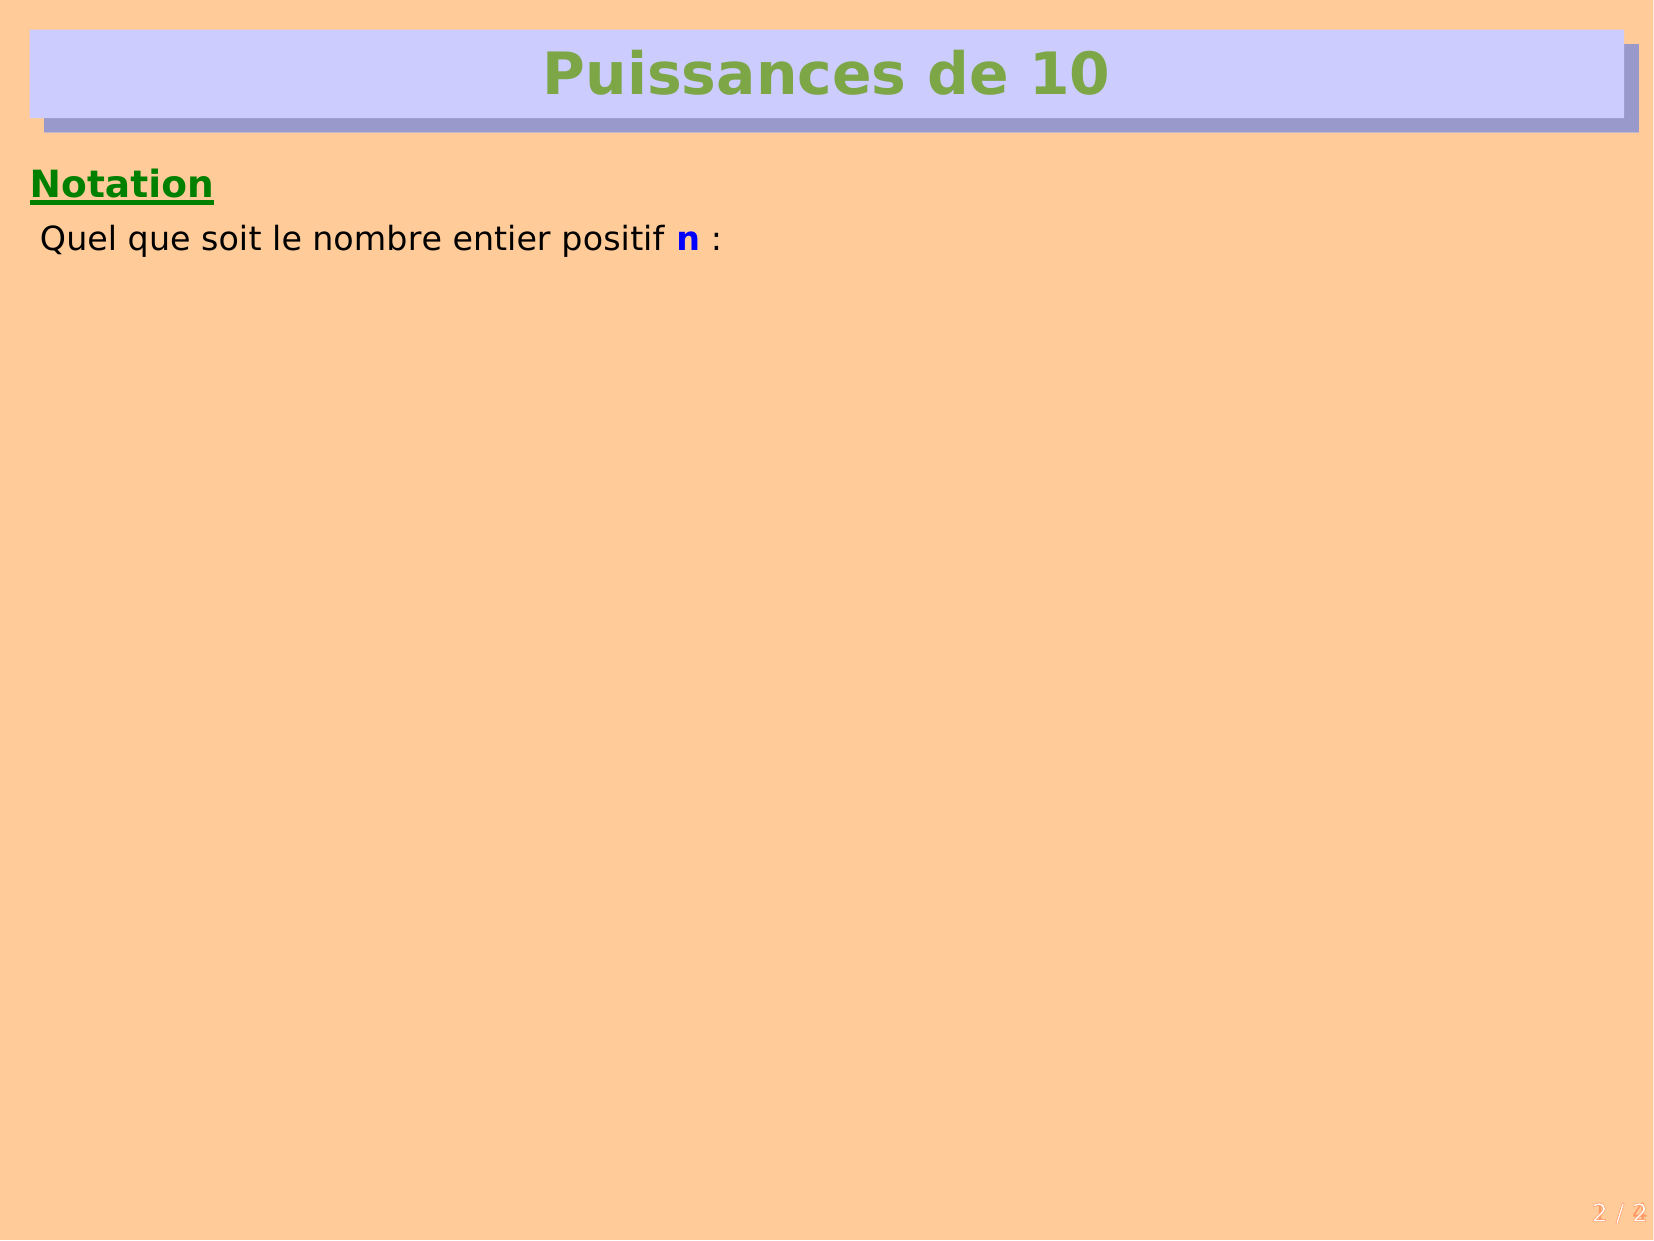

# Puissances de 10
Notation
Quel que soit le nombre entier positif n :
1 / 4
2 / 2